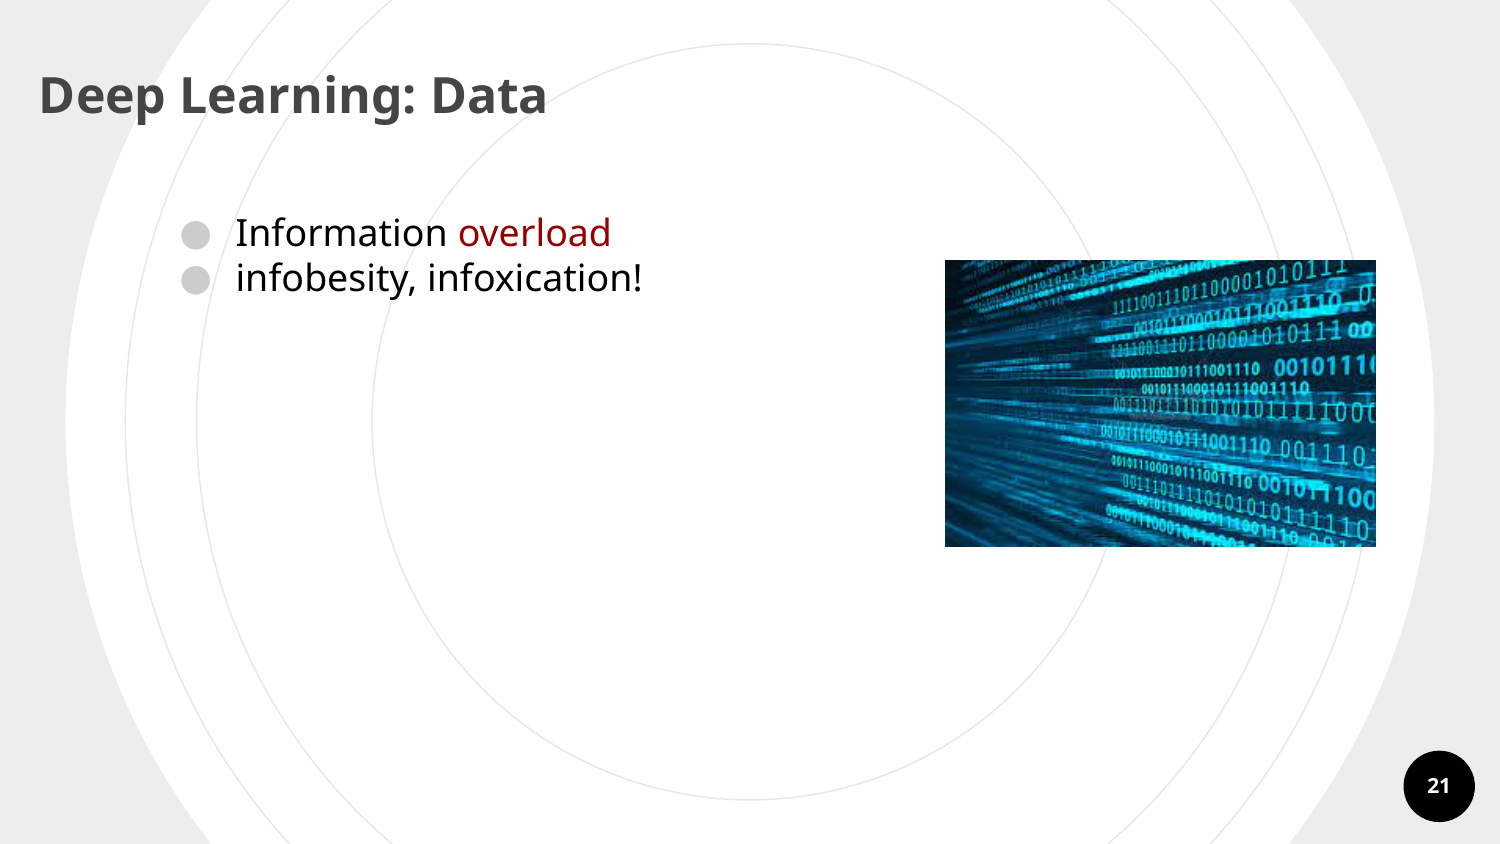

Deep Learning: Data
# Information overload
infobesity, infoxication!